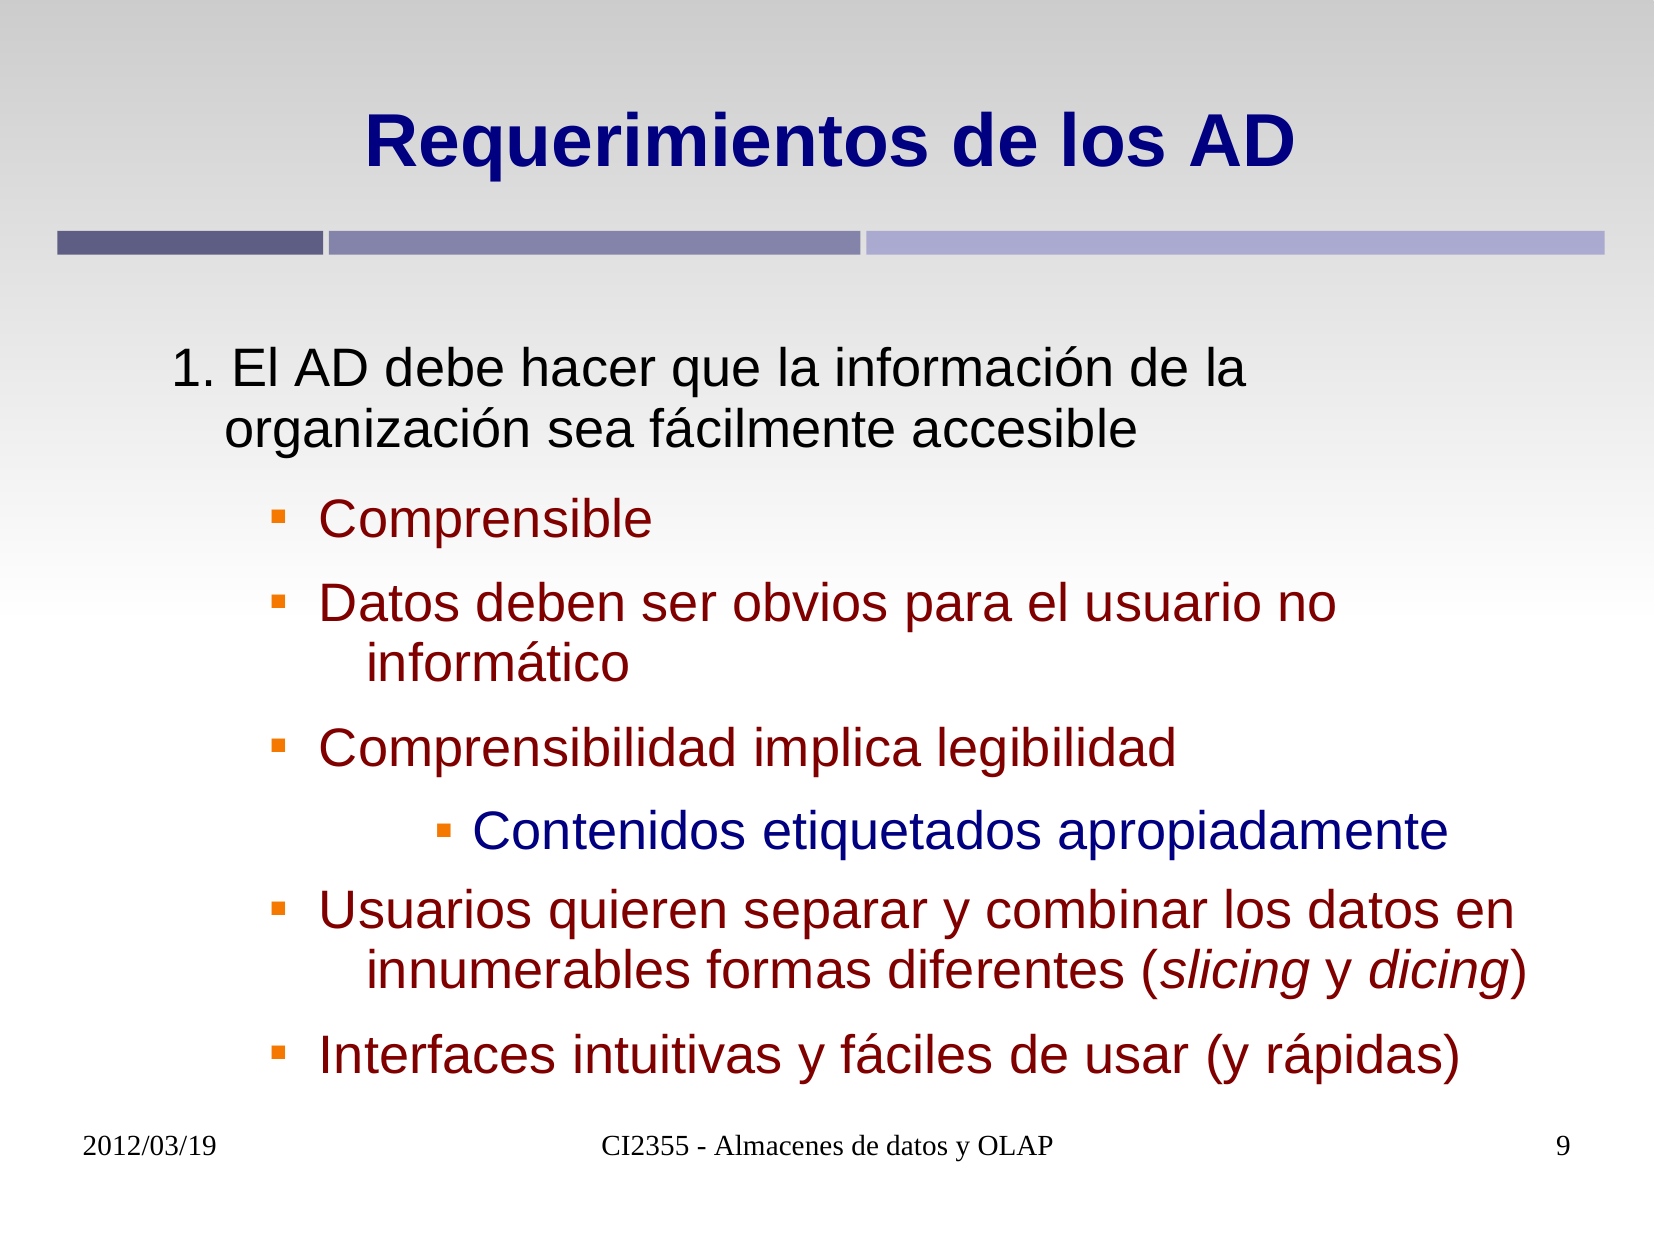

# Requerimientos de los AD
1. El AD debe hacer que la información de la organización sea fácilmente accesible
Comprensible
Datos deben ser obvios para el usuario no informático
Comprensibilidad implica legibilidad
Contenidos etiquetados apropiadamente
Usuarios quieren separar y combinar los datos en innumerables formas diferentes (slicing y dicing)
Interfaces intuitivas y fáciles de usar (y rápidas)
2012/03/19
CI2355 - Almacenes de datos y OLAP
9